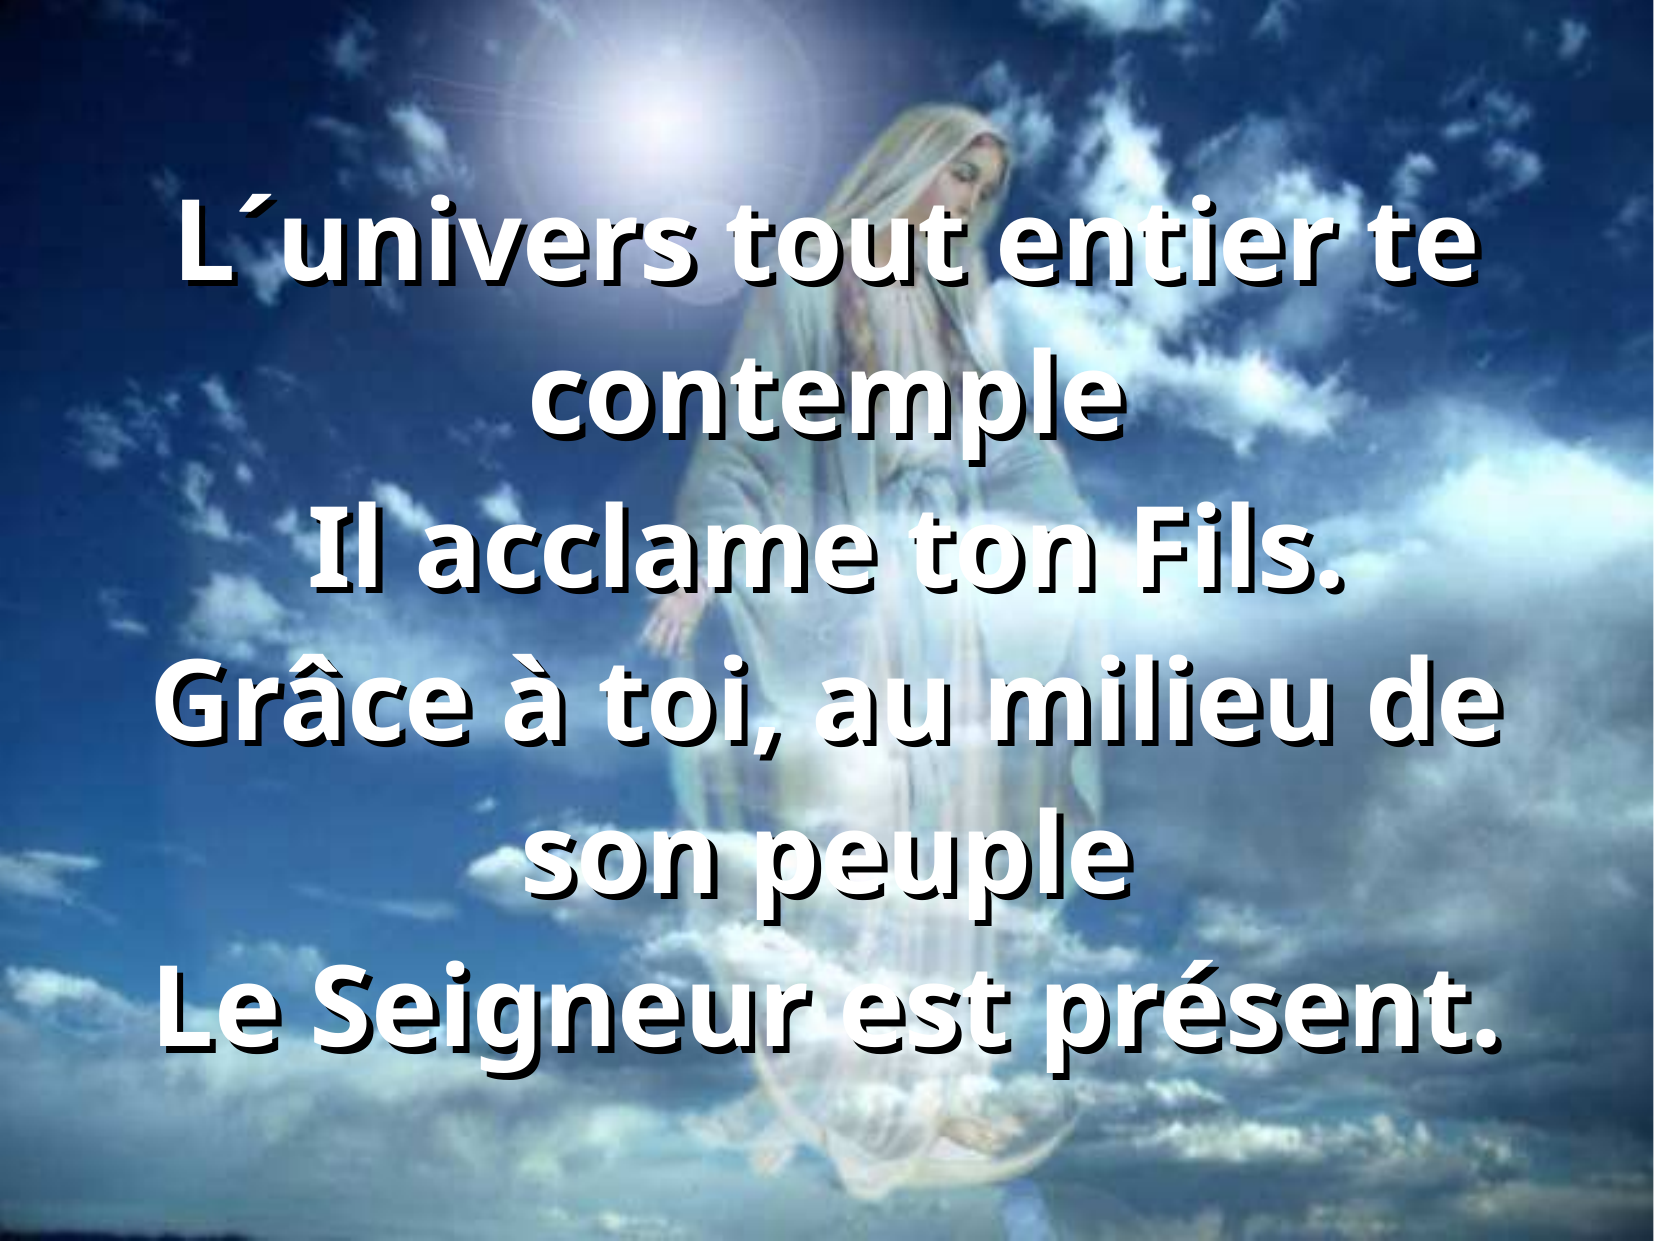

# L´univers tout entier te contemple Il acclame ton Fils. Grâce à toi, au milieu de son peuple Le Seigneur est présent.